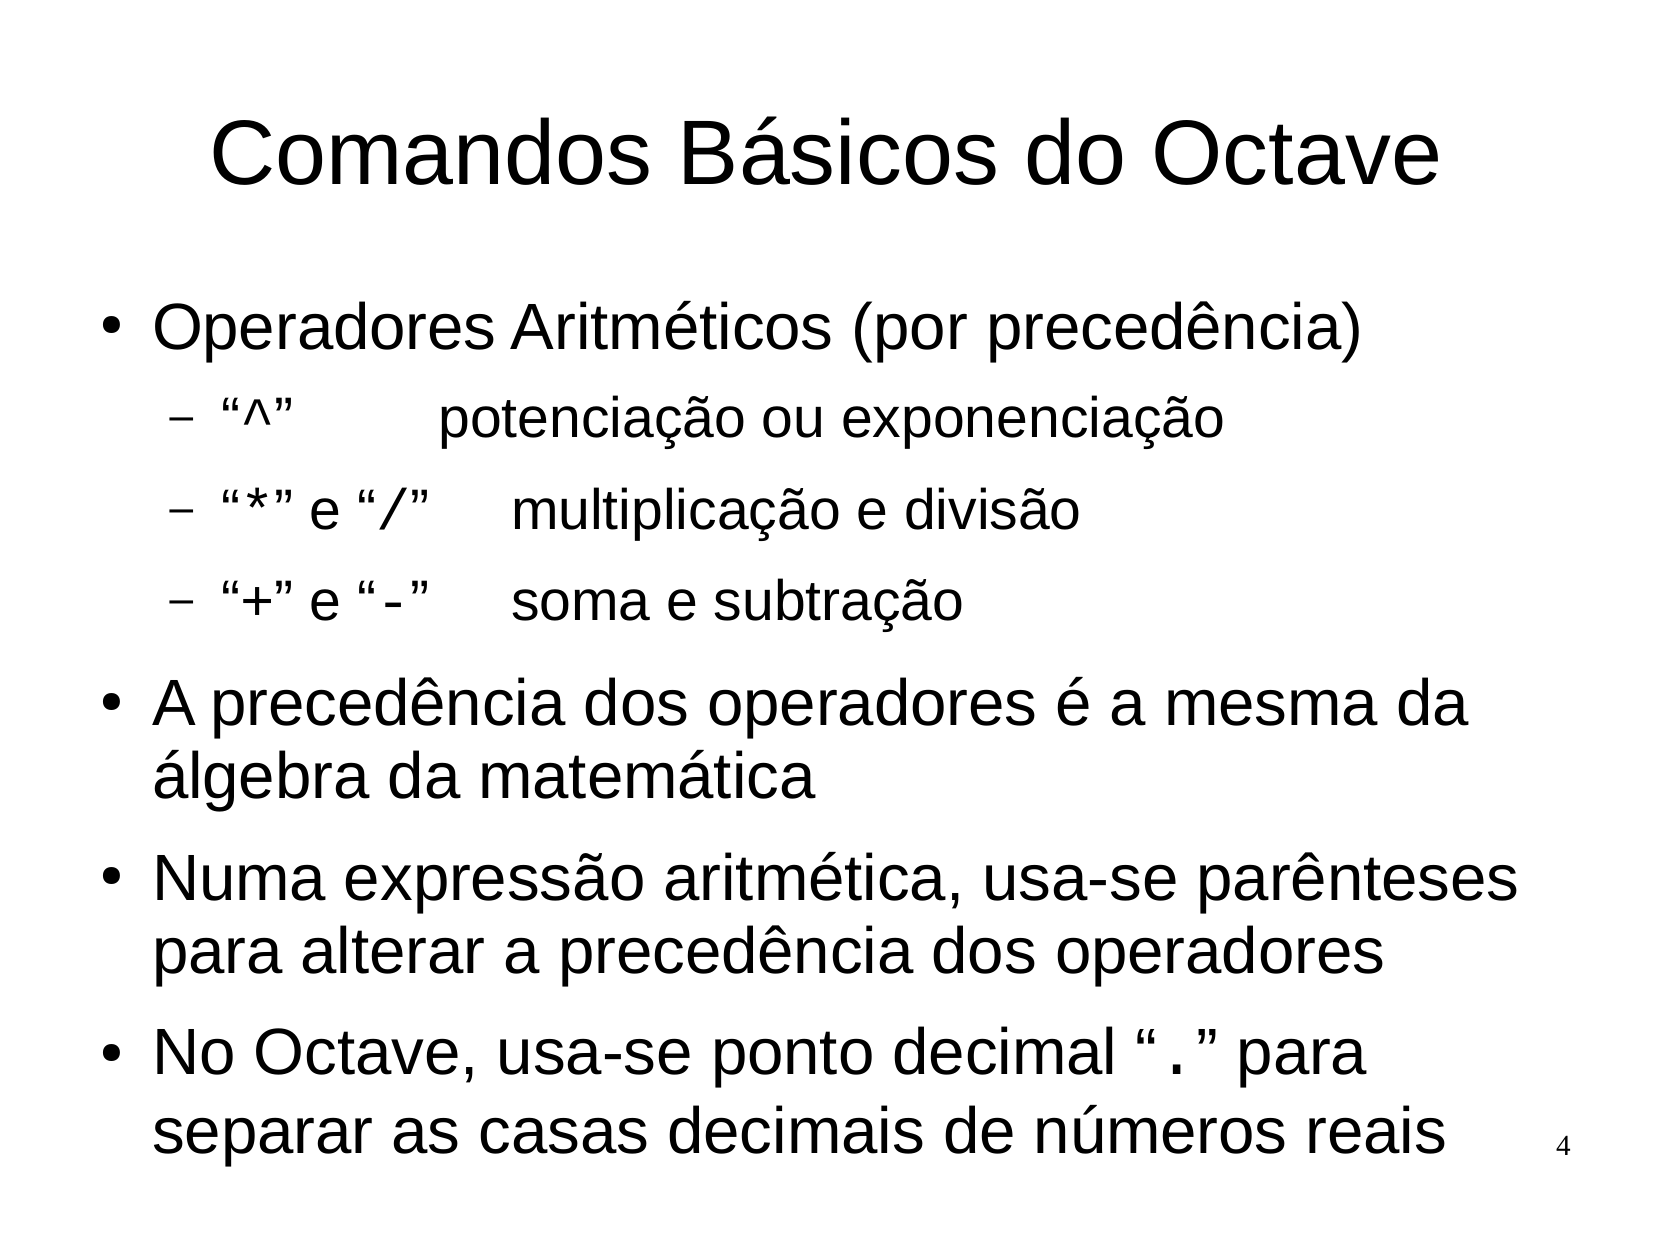

# Comandos Básicos do Octave
Operadores Aritméticos (por precedência)
“^”			potenciação ou exponenciação
“*” e “/”		multiplicação e divisão
“+” e “-”		soma e subtração
A precedência dos operadores é a mesma da álgebra da matemática
Numa expressão aritmética, usa-se parênteses para alterar a precedência dos operadores
No Octave, usa-se ponto decimal “.” para separar as casas decimais de números reais
4